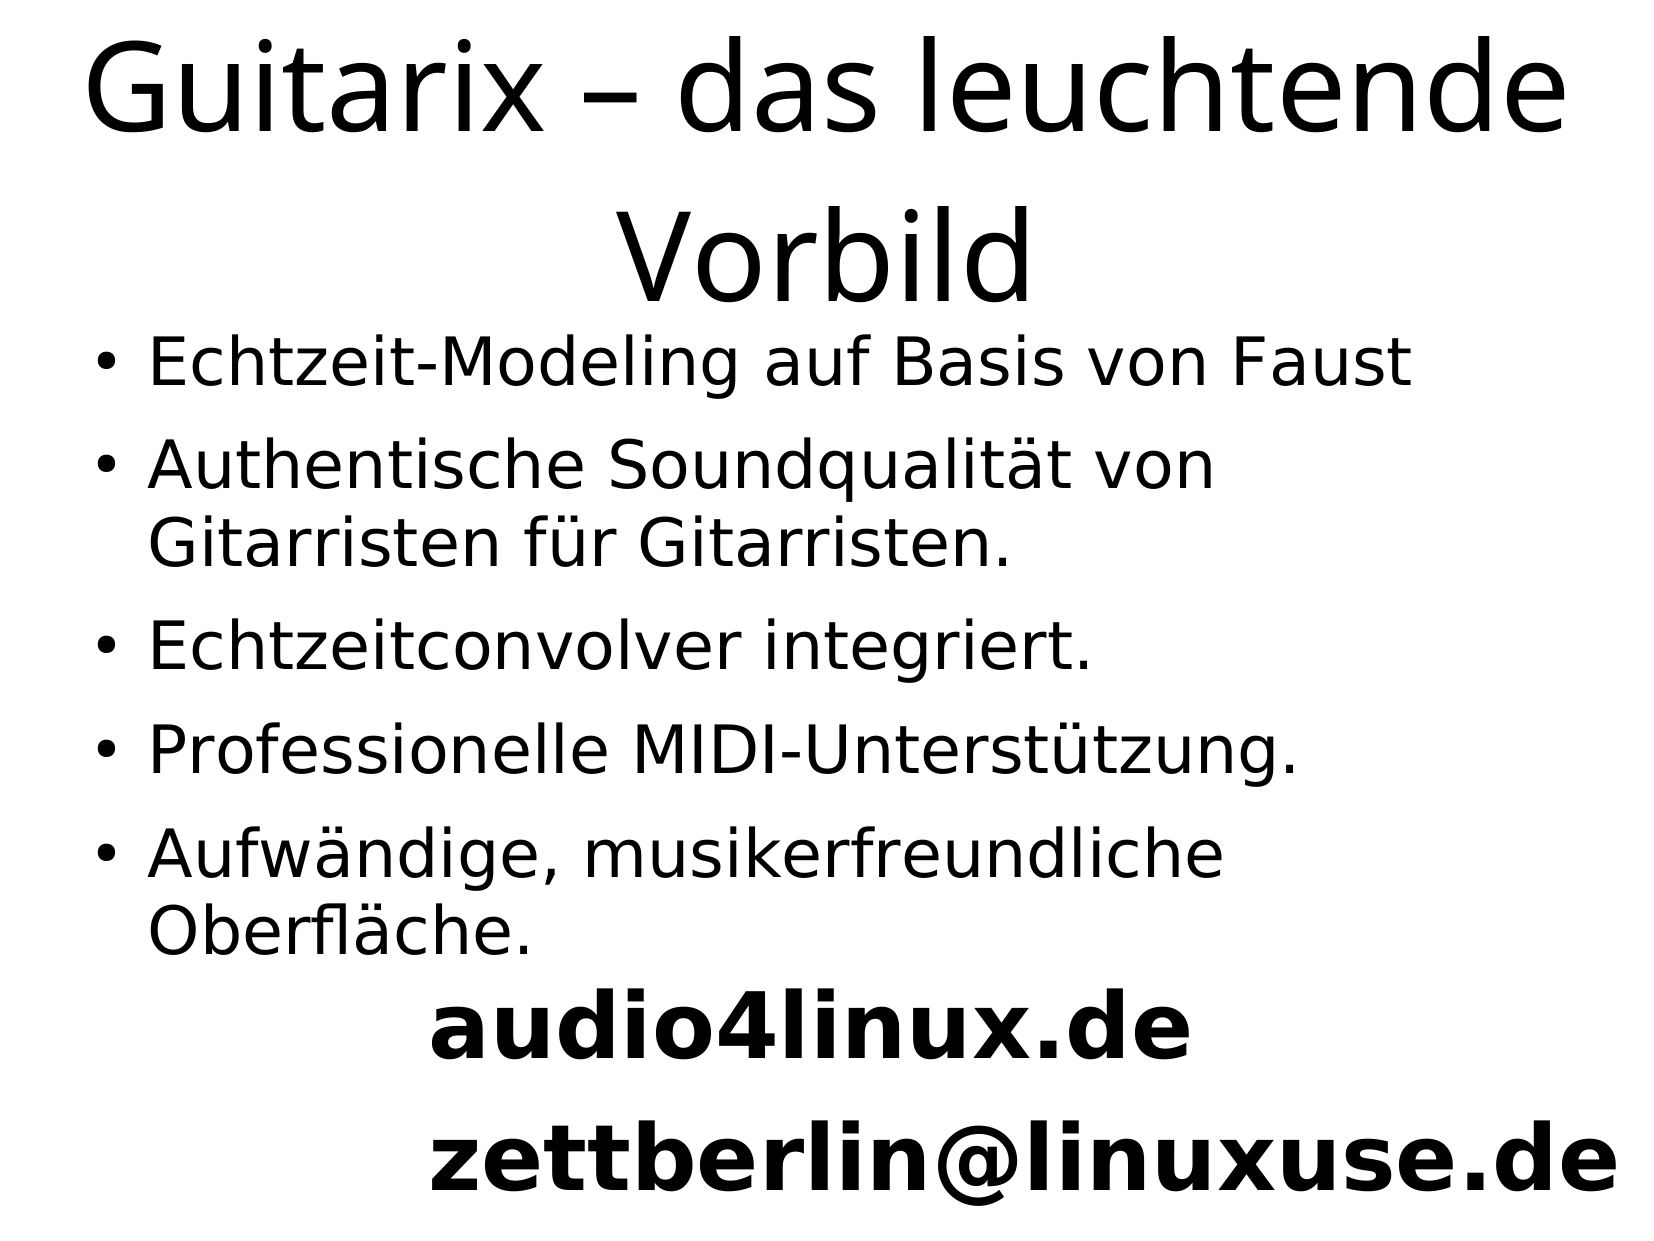

# Guitarix – das leuchtende Vorbild
Echtzeit-Modeling auf Basis von Faust
Authentische Soundqualität von Gitarristen für Gitarristen.
Echtzeitconvolver integriert.
Professionelle MIDI-Unterstützung.
Aufwändige, musikerfreundliche Oberfläche.
audio4linux.de
zettberlin@linuxuse.de